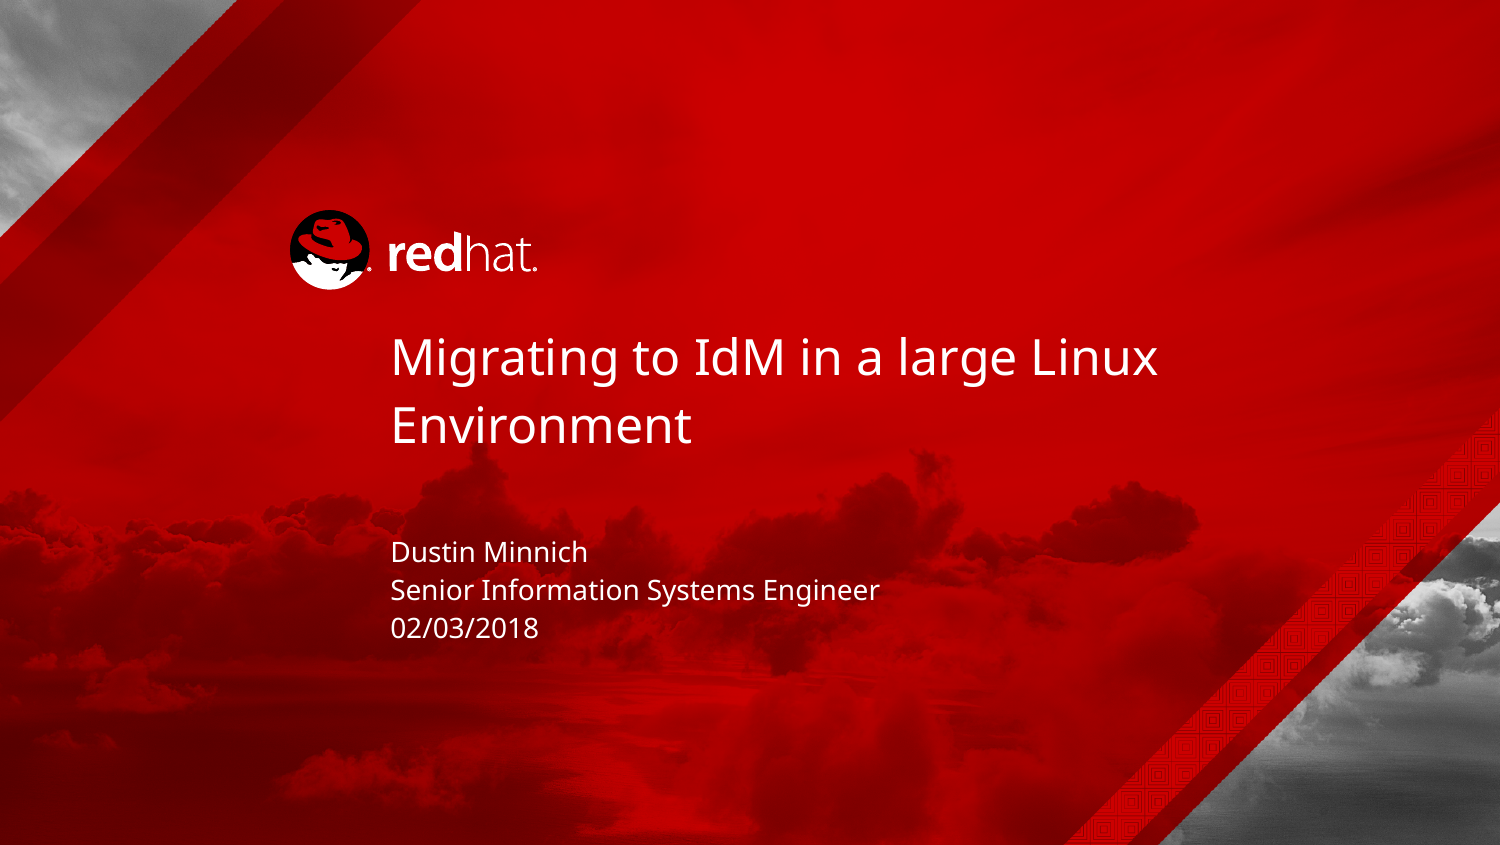

# Migrating to IdM in a large Linux Environment
Dustin Minnich
Senior Information Systems Engineer
02/03/2018
1